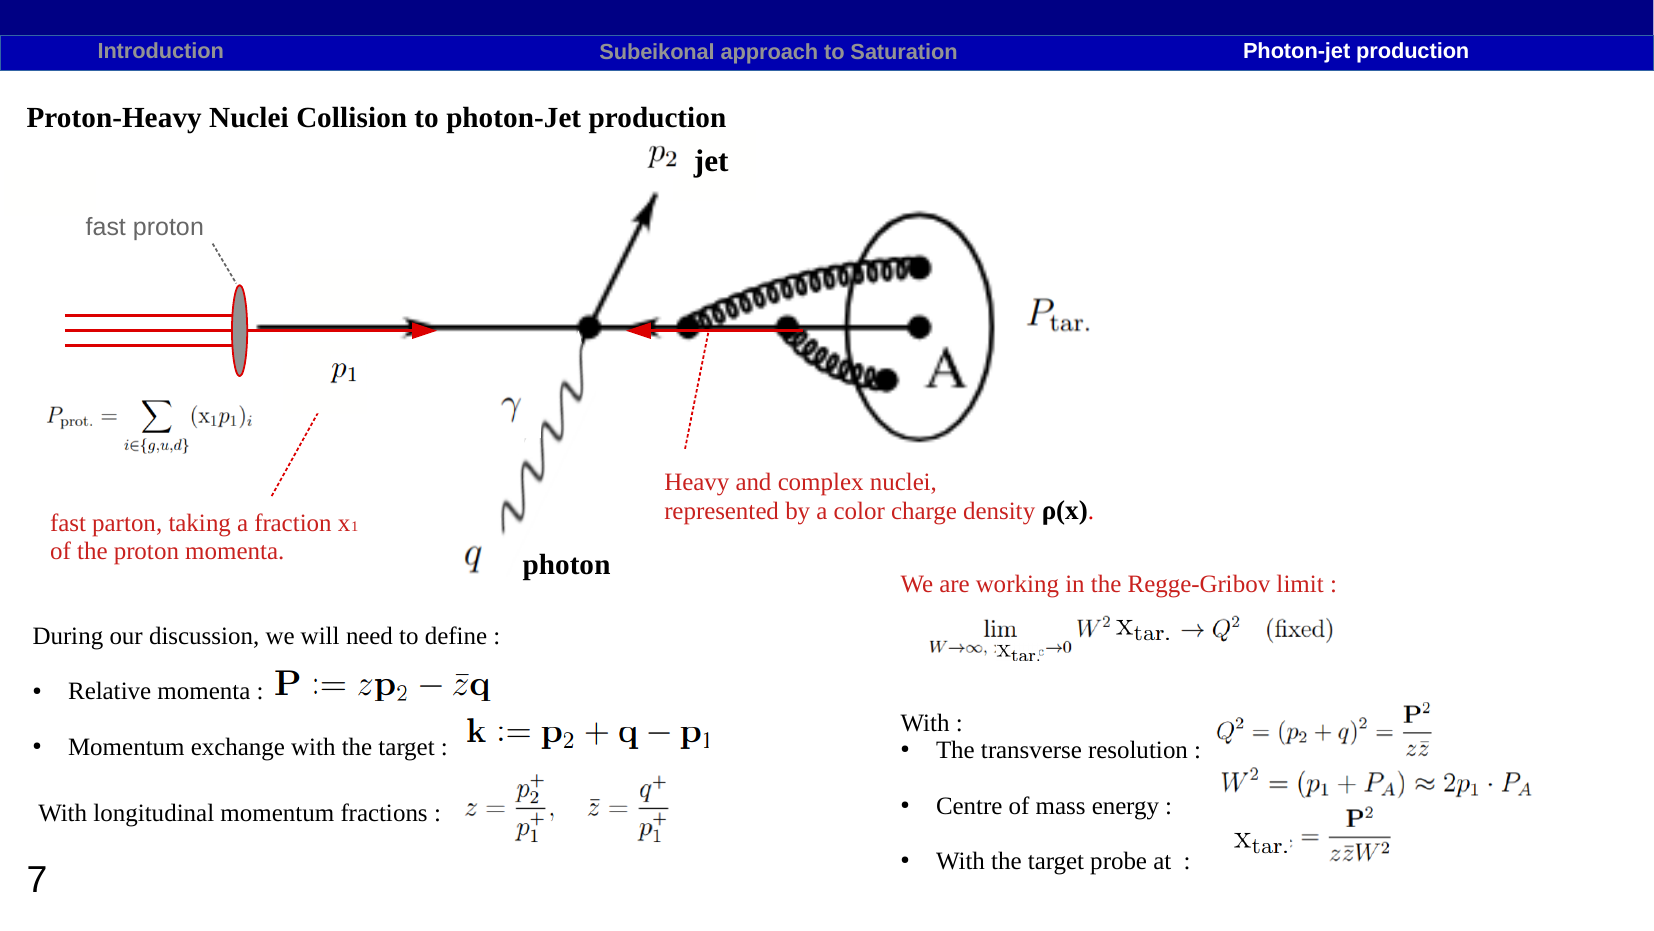

Introduction
Photon-jet production
Subeikonal approach to Saturation
Proton-Heavy Nuclei Collision to photon-Jet production
jet
fast proton
Heavy and complex nuclei,
represented by a color charge density ρ(x).
fast parton, taking a fraction x1
of the proton momenta.
photon
We are working in the Regge-Gribov limit :
With :
The transverse resolution :
Centre of mass energy :
With the target probe at :
During our discussion, we will need to define :
Relative momenta :
Momentum exchange with the target :
With longitudinal momentum fractions :